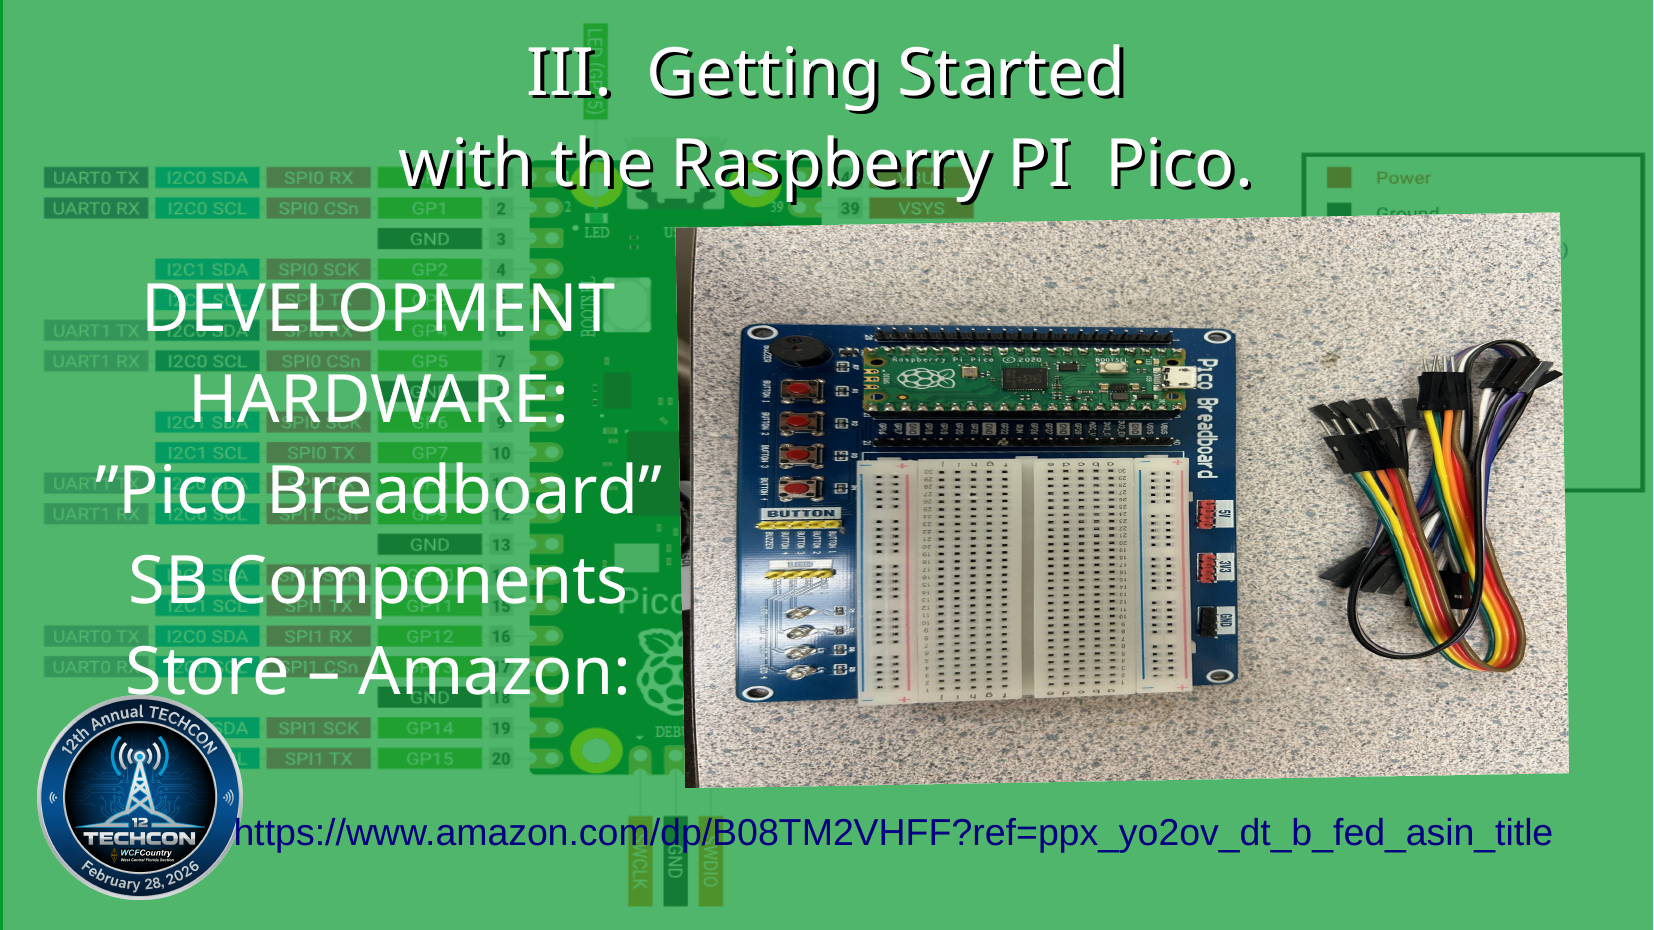

# III. Getting Started with the Raspberry PI Pico.
DEVELOPMENT HARDWARE:
”Pico Breadboard”
SB Components Store – Amazon:
https://www.amazon.com/dp/B08TM2VHFF?ref=ppx_yo2ov_dt_b_fed_asin_title